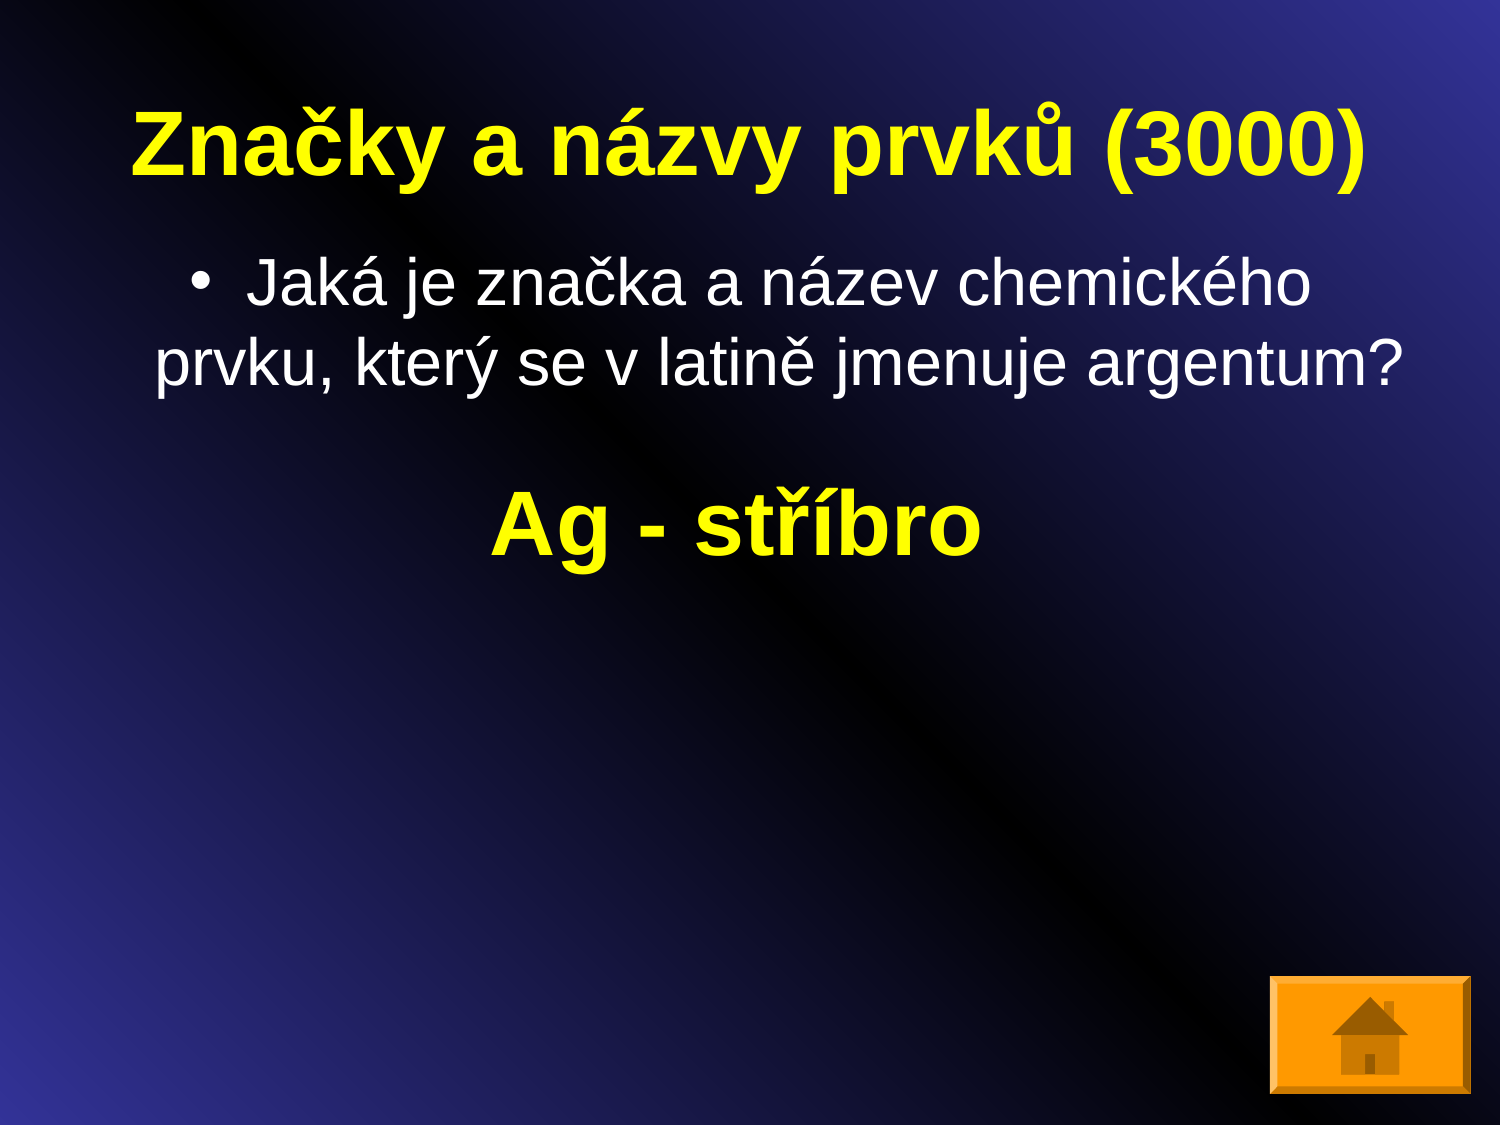

# Značky a názvy prvků (3000)
Jaká je značka a název chemického prvku, který se v latině jmenuje argentum?
Ag - stříbro